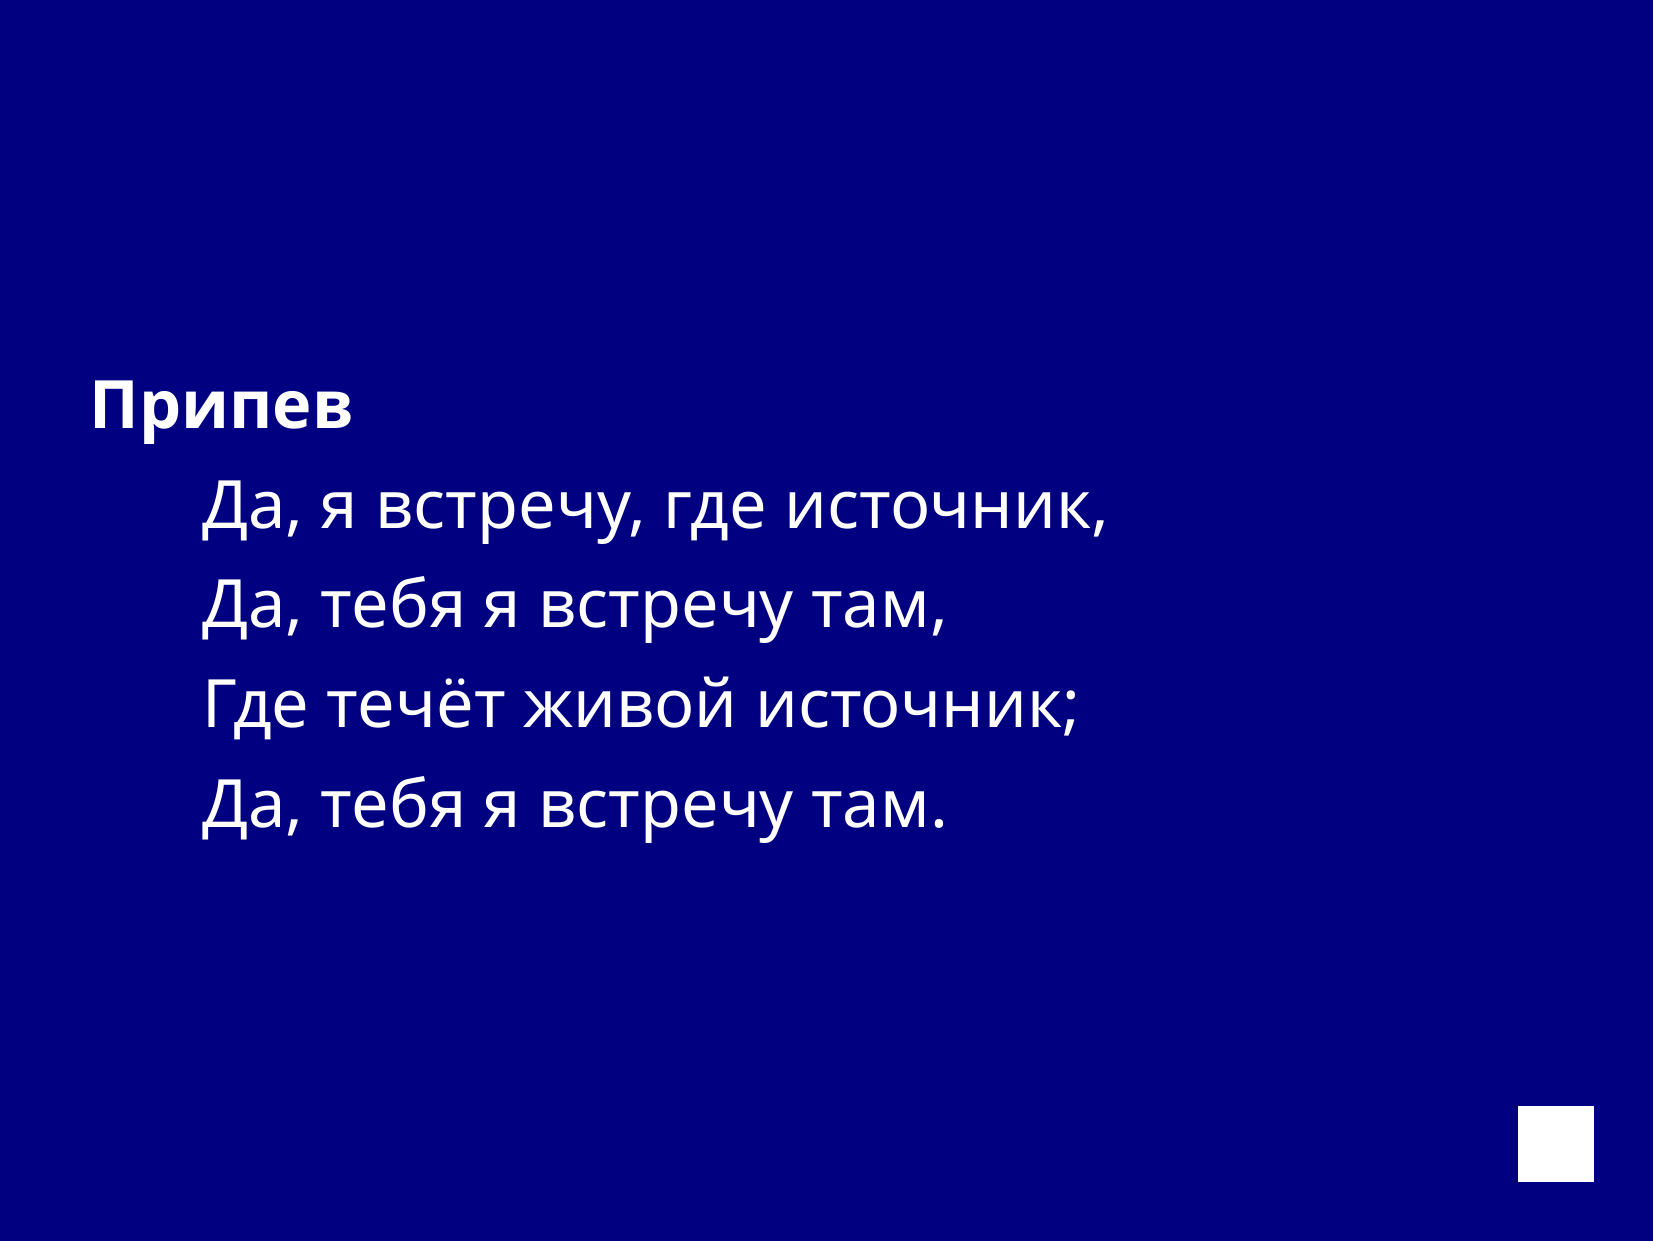

Припев
	Да, я встречу, где источник,
	Да, тебя я встречу там,
	Где течёт живой источник;
	Да, тебя я встречу там.